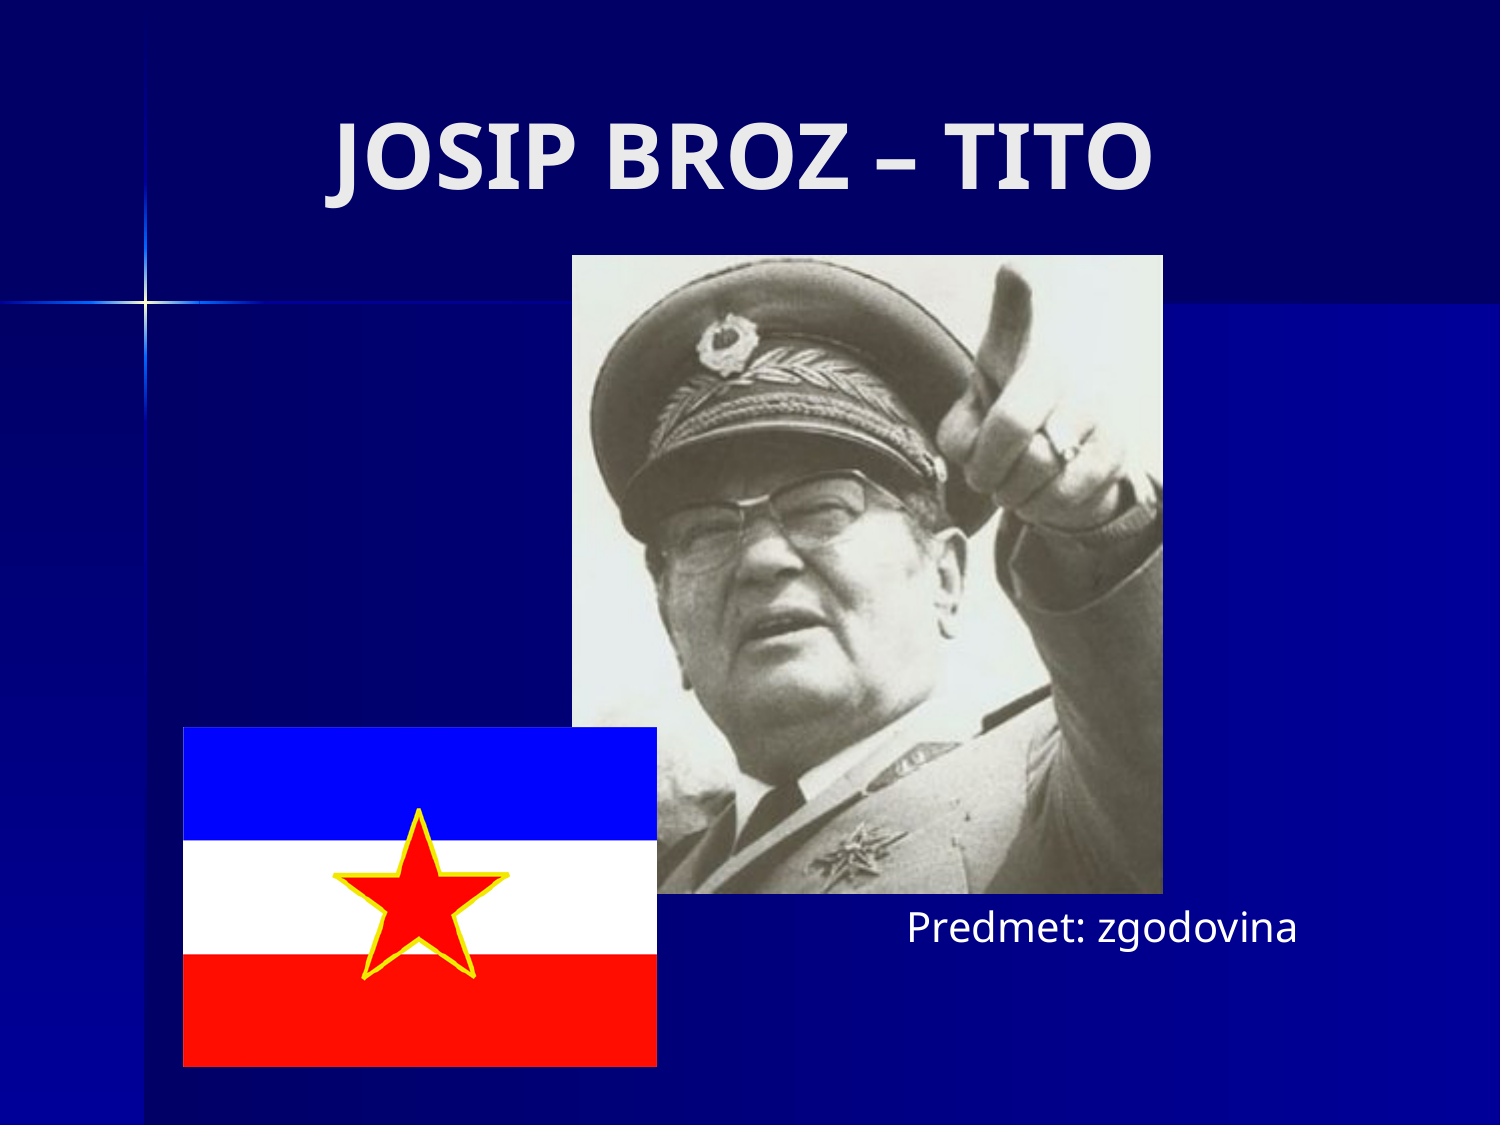

# JOSIP BROZ – TITO
Predmet: zgodovina